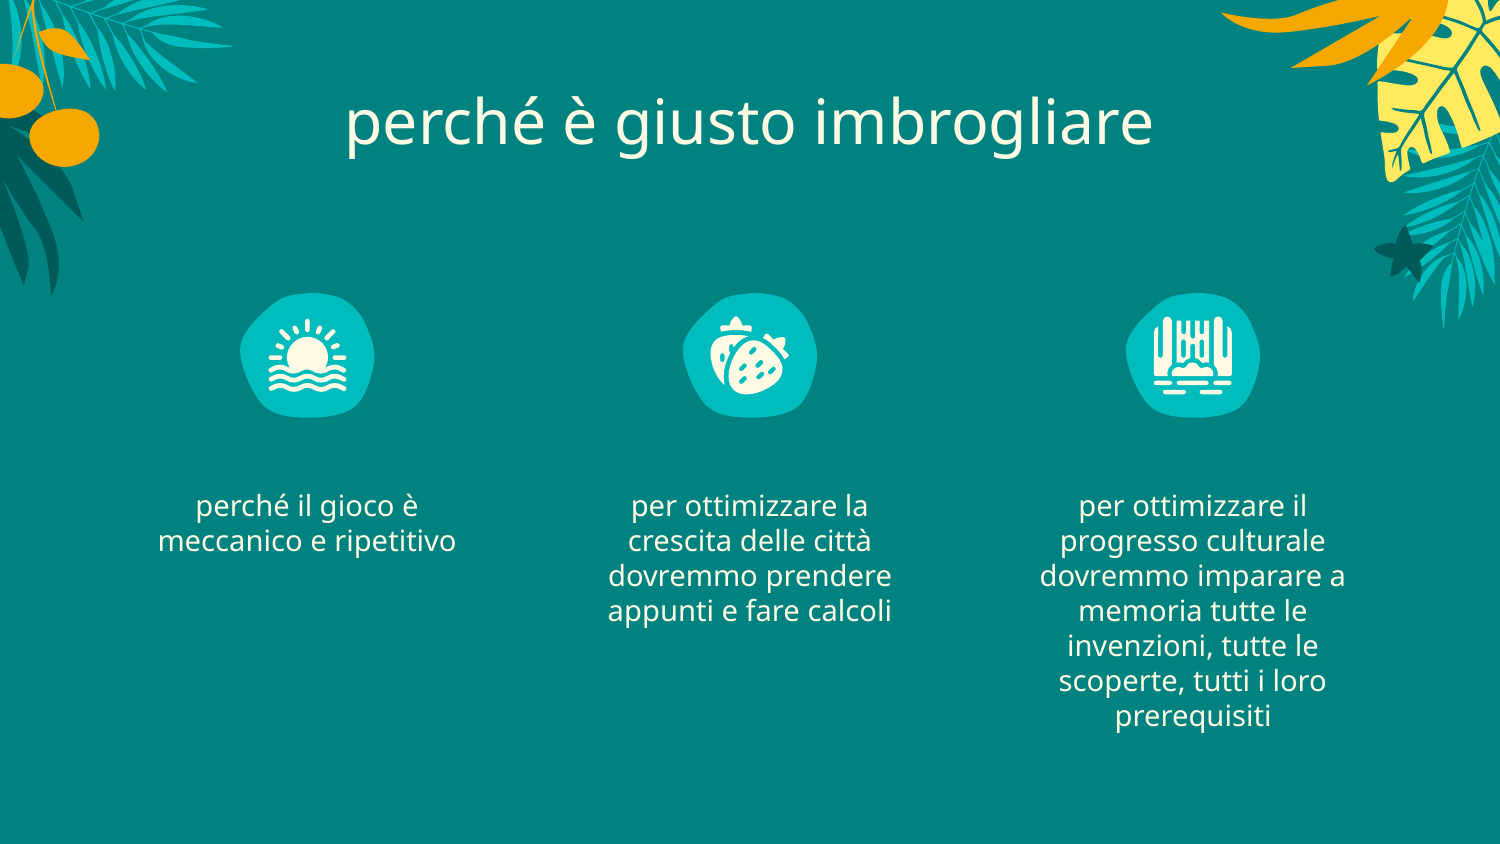

# perché è giusto imbrogliare
per ottimizzare il progresso culturale dovremmo imparare a memoria tutte le invenzioni, tutte le scoperte, tutti i loro prerequisiti
perché il gioco è meccanico e ripetitivo
per ottimizzare la crescita delle città dovremmo prendere appunti e fare calcoli